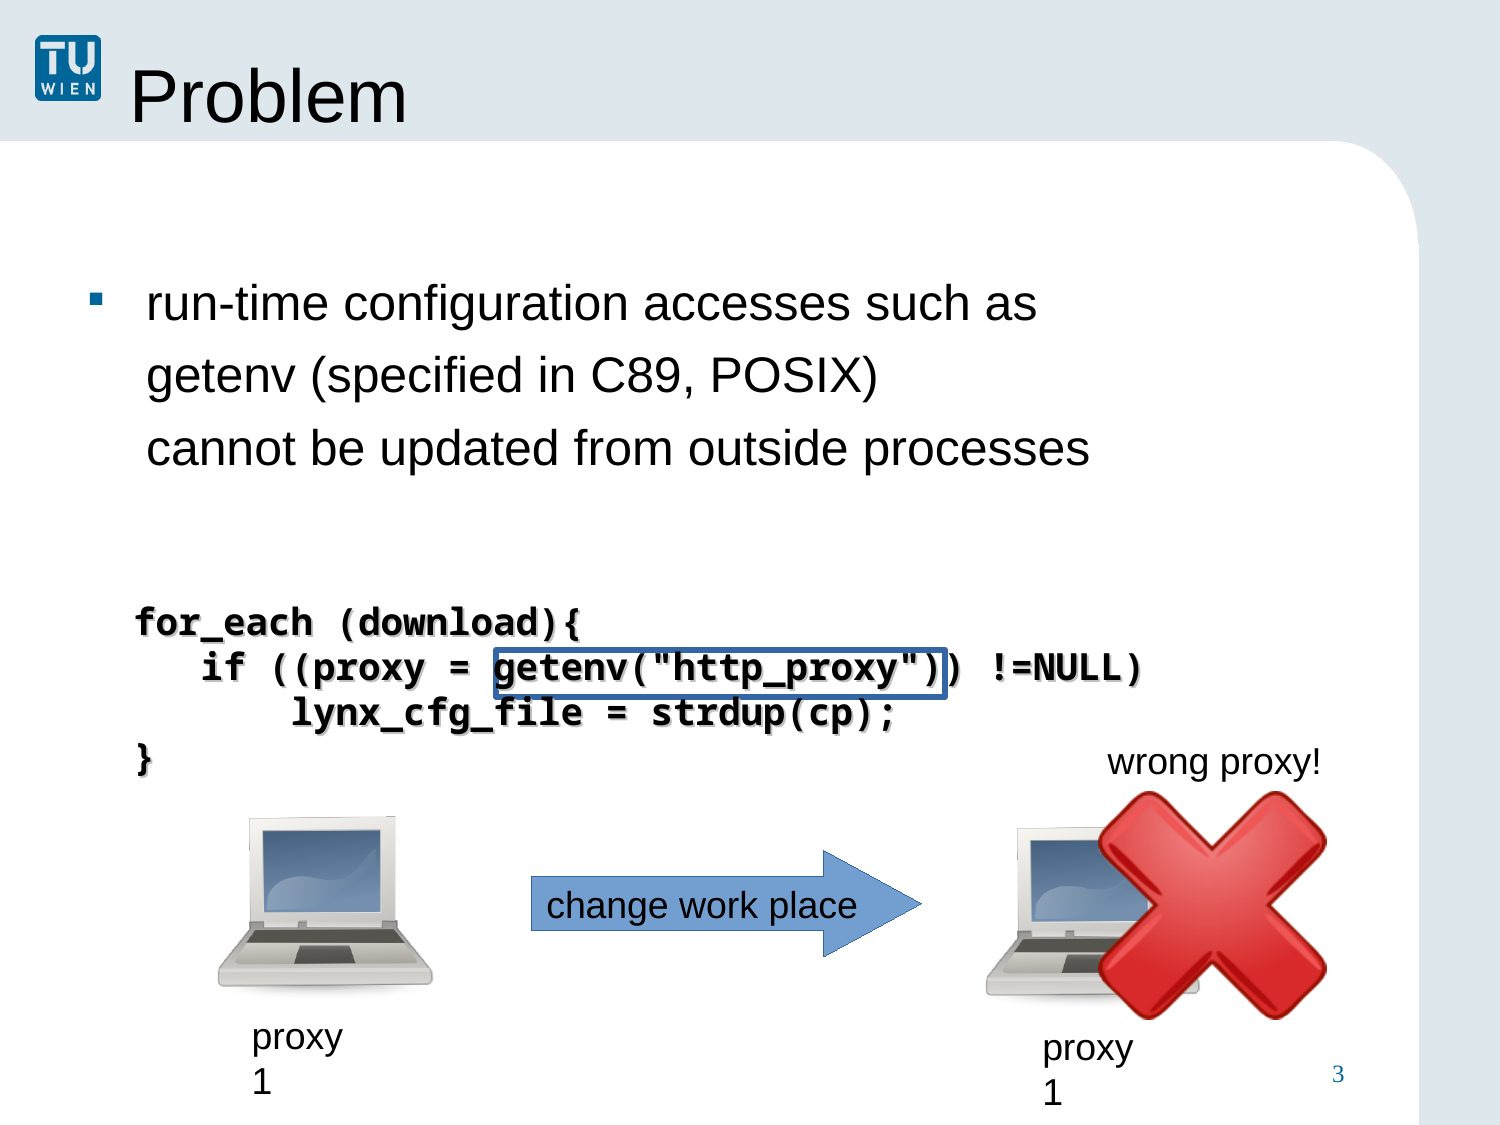

# Problem
run-time configuration accesses such as
getenv (specified in C89, POSIX)
cannot be updated from outside processes
for_each (download){
 if ((proxy = getenv("http_proxy")) !=NULL)
 lynx_cfg_file = strdup(cp);
}
wrong proxy!
change work place
proxy1
proxy1
3